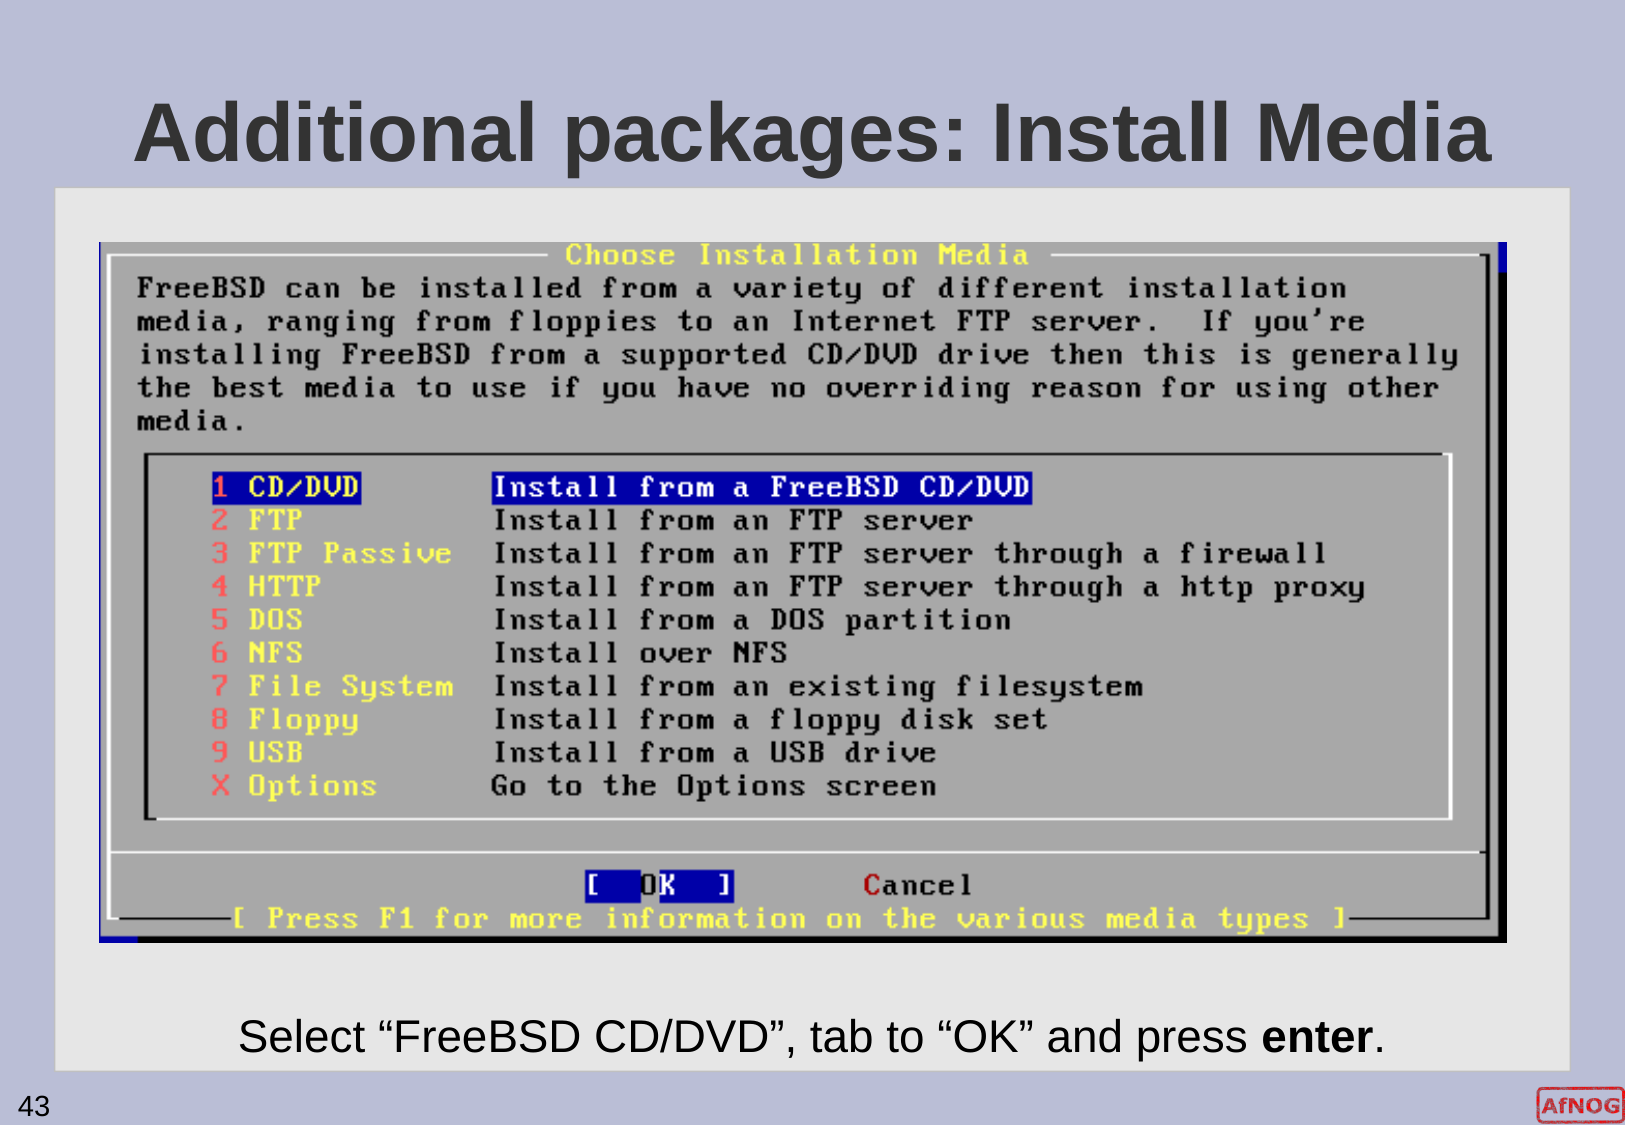

Additional packages: Install Media
Select “FreeBSD CD/DVD”, tab to “OK” and press enter.